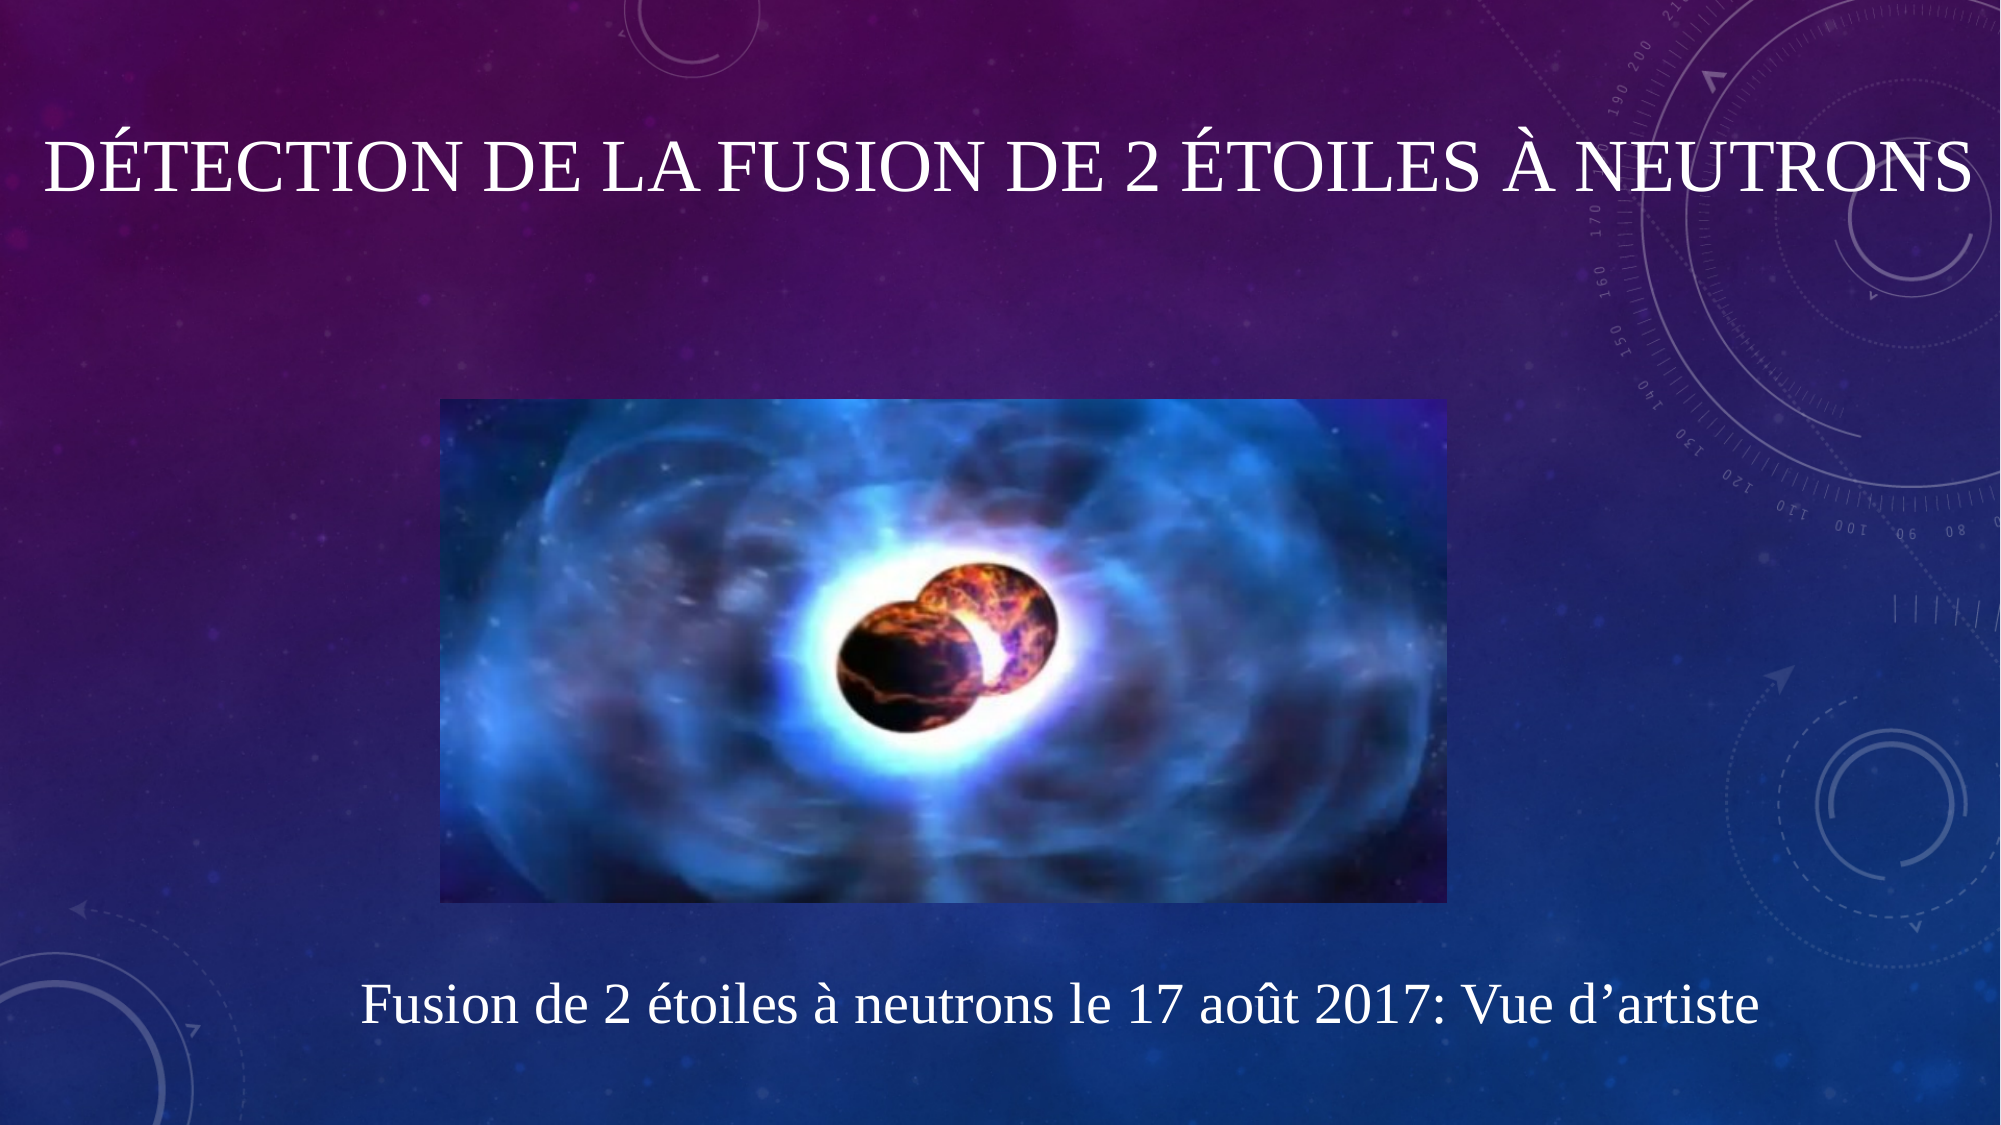

# Détection de la fusion de 2 étoiles à neutrons
Fusion de 2 étoiles à neutrons le 17 août 2017: Vue d’artiste